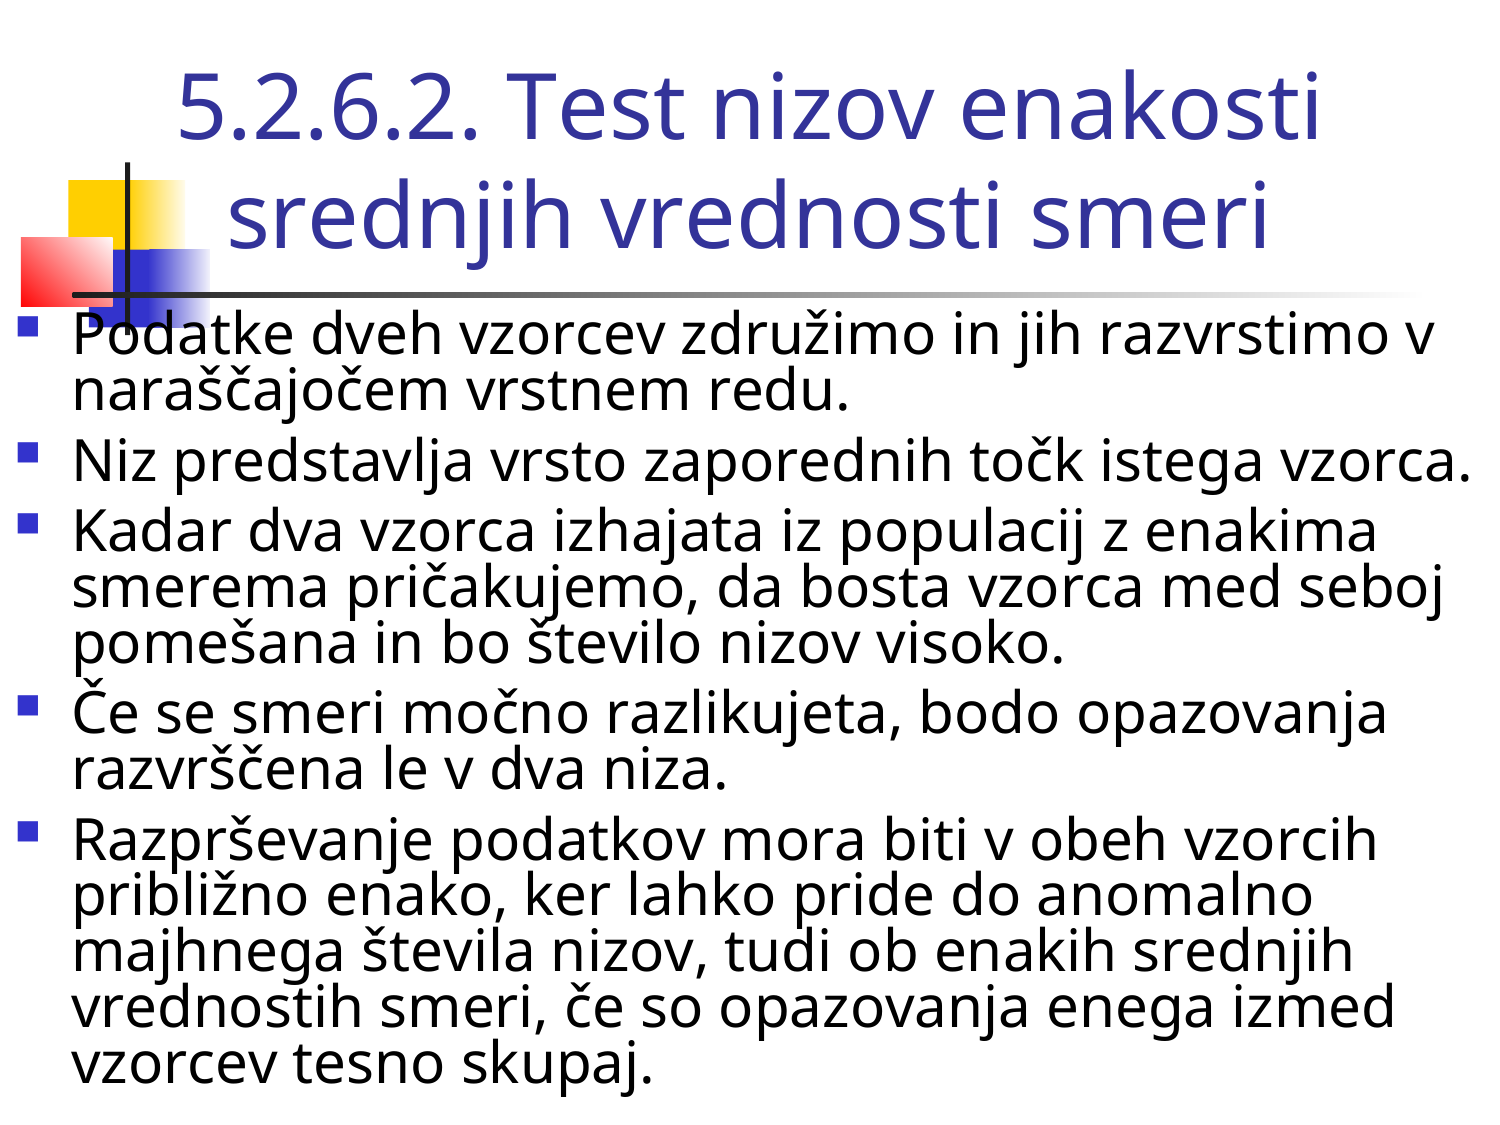

# 5.2.6.2. Test nizov enakosti srednjih vrednosti smeri
Podatke dveh vzorcev združimo in jih razvrstimo v naraščajočem vrstnem redu.
Niz predstavlja vrsto zaporednih točk istega vzorca.
Kadar dva vzorca izhajata iz populacij z enakima smerema pričakujemo, da bosta vzorca med seboj pomešana in bo število nizov visoko.
Če se smeri močno razlikujeta, bodo opazovanja razvrščena le v dva niza.
Razprševanje podatkov mora biti v obeh vzorcih približno enako, ker lahko pride do anomalno majhnega števila nizov, tudi ob enakih srednjih vrednostih smeri, če so opazovanja enega izmed vzorcev tesno skupaj.